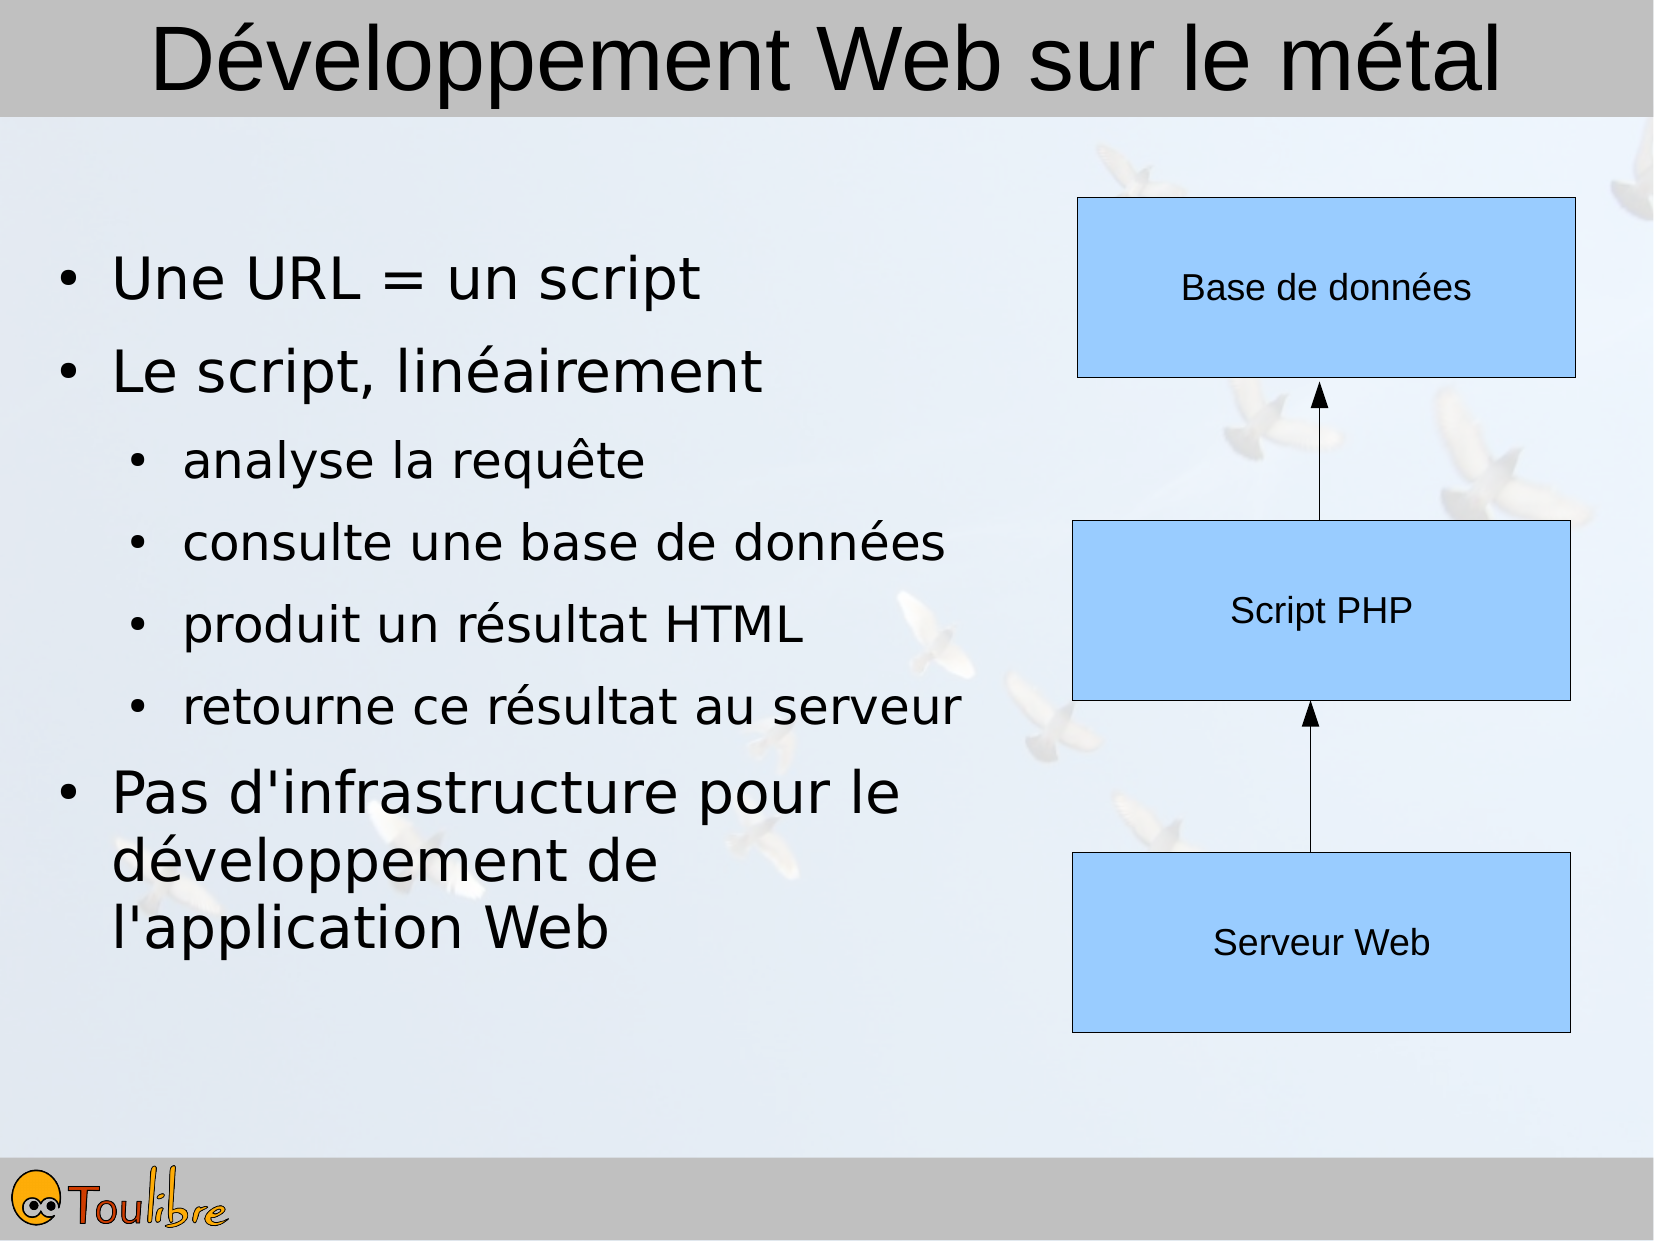

# Développement Web sur le métal
Base de données
Une URL = un script
Le script, linéairement
analyse la requête
consulte une base de données
produit un résultat HTML
retourne ce résultat au serveur
Pas d'infrastructure pour le développement de l'application Web
Script PHP
Serveur Web